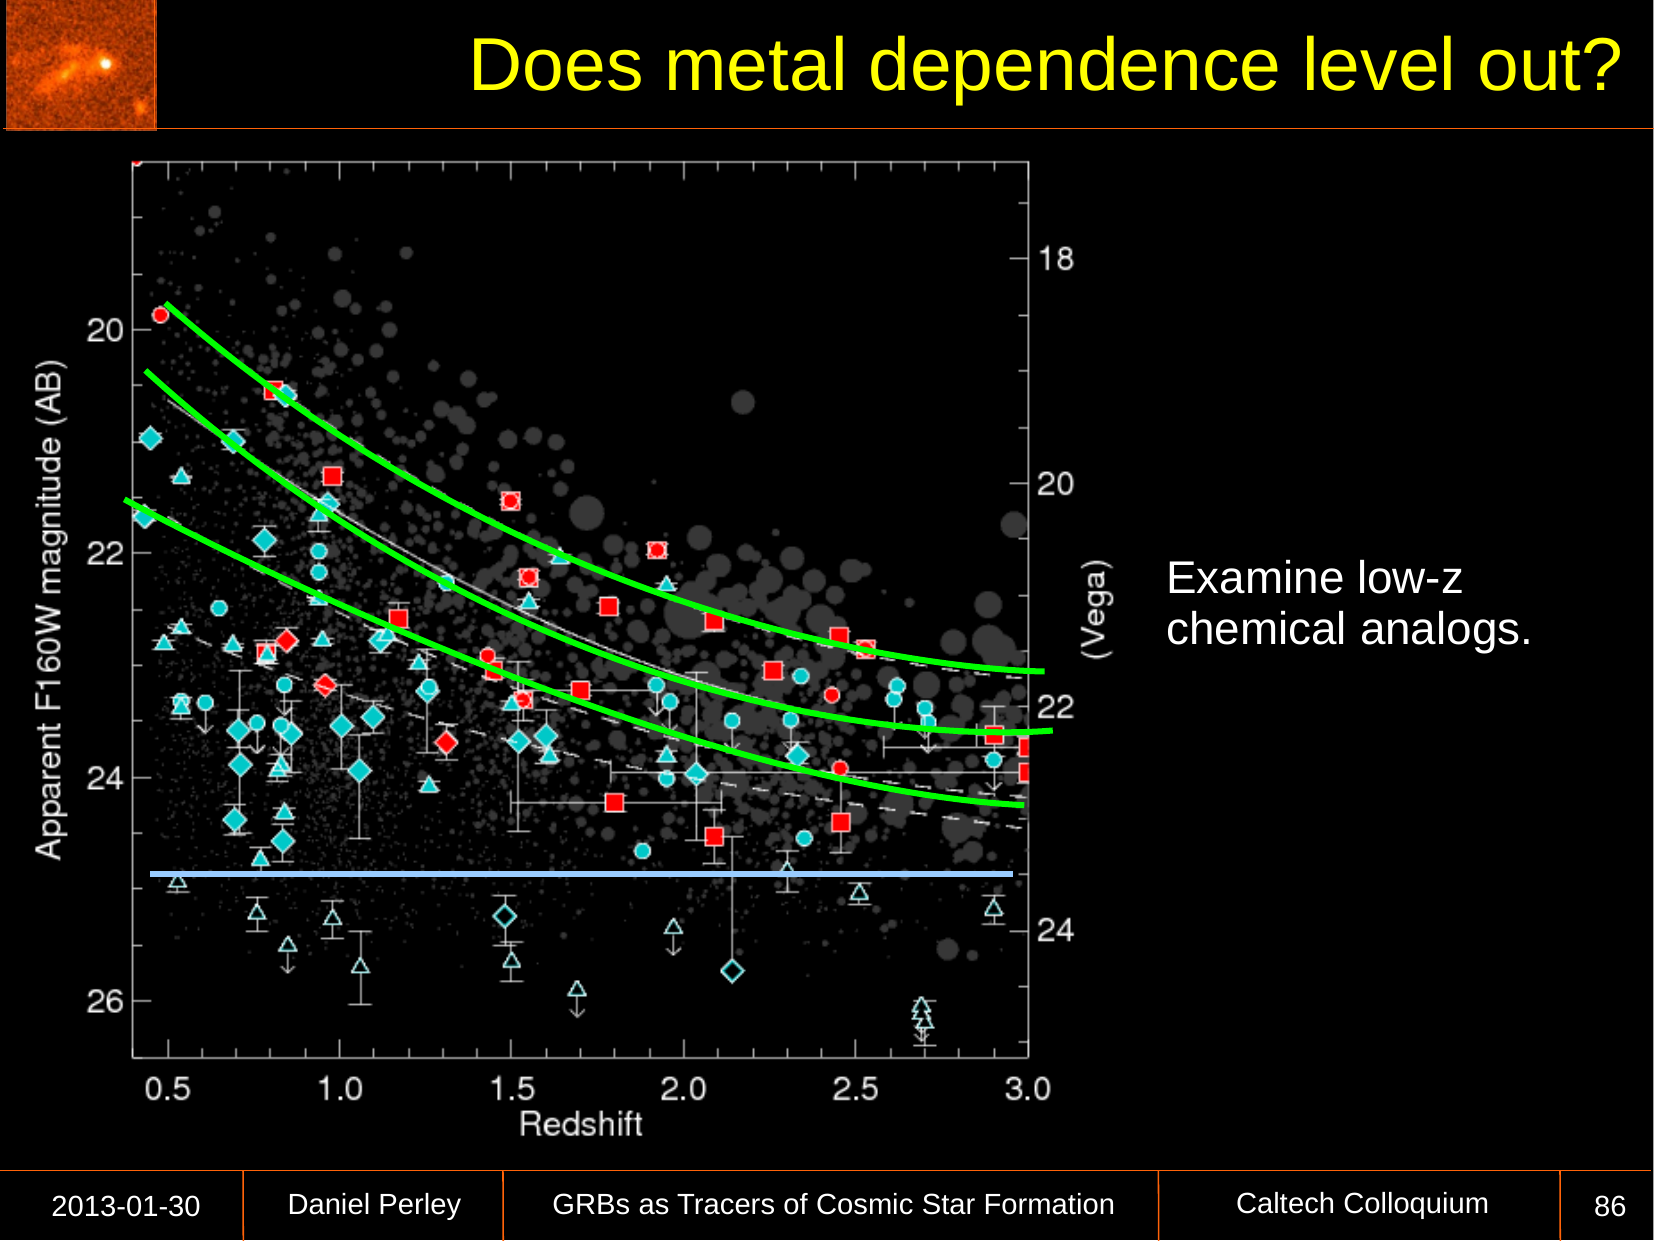

# Does metal dependence level out?
Examine low-z chemical analogs.
2013-01-30
86